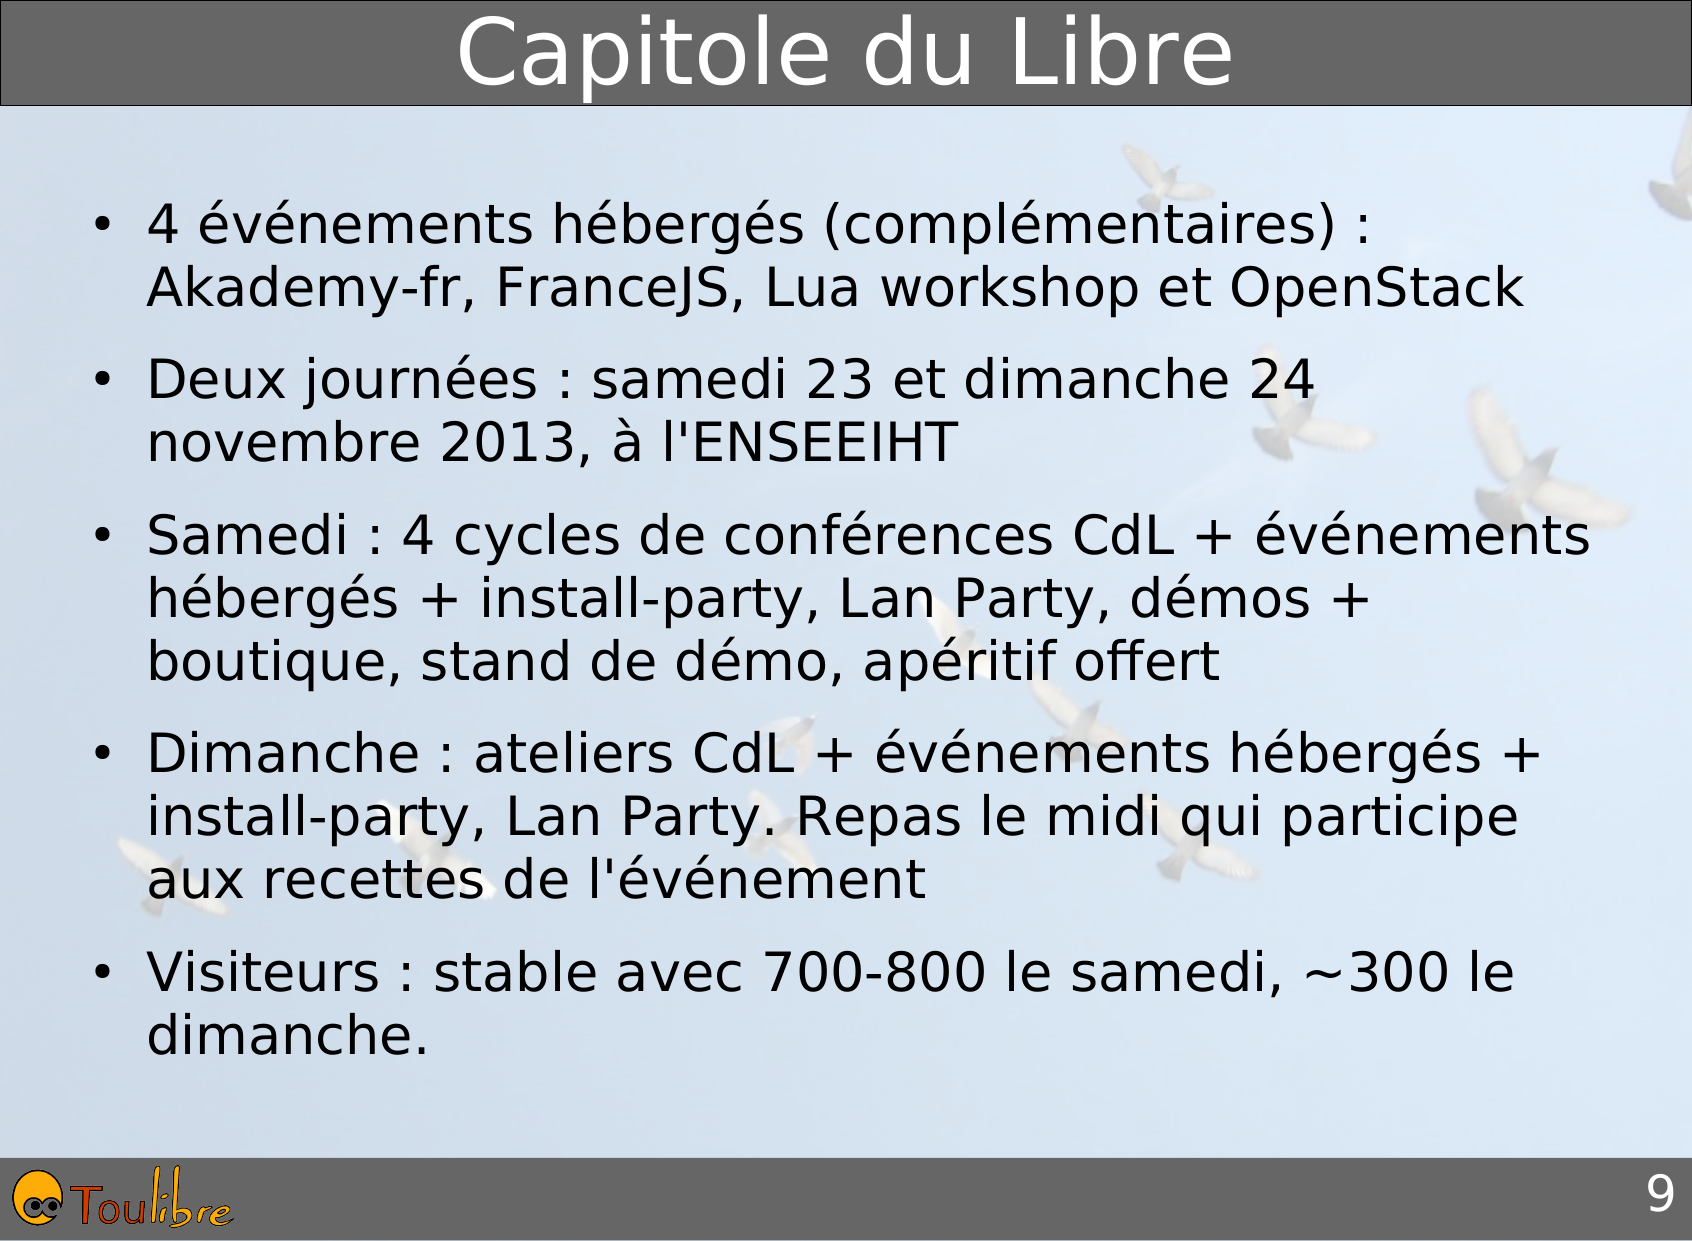

# Capitole du Libre
4 événements hébergés (complémentaires) : Akademy-fr, FranceJS, Lua workshop et OpenStack
Deux journées : samedi 23 et dimanche 24 novembre 2013, à l'ENSEEIHT
Samedi : 4 cycles de conférences CdL + événements hébergés + install-party, Lan Party, démos + boutique, stand de démo, apéritif offert
Dimanche : ateliers CdL + événements hébergés + install-party, Lan Party. Repas le midi qui participe aux recettes de l'événement
Visiteurs : stable avec 700-800 le samedi, ~300 le dimanche.